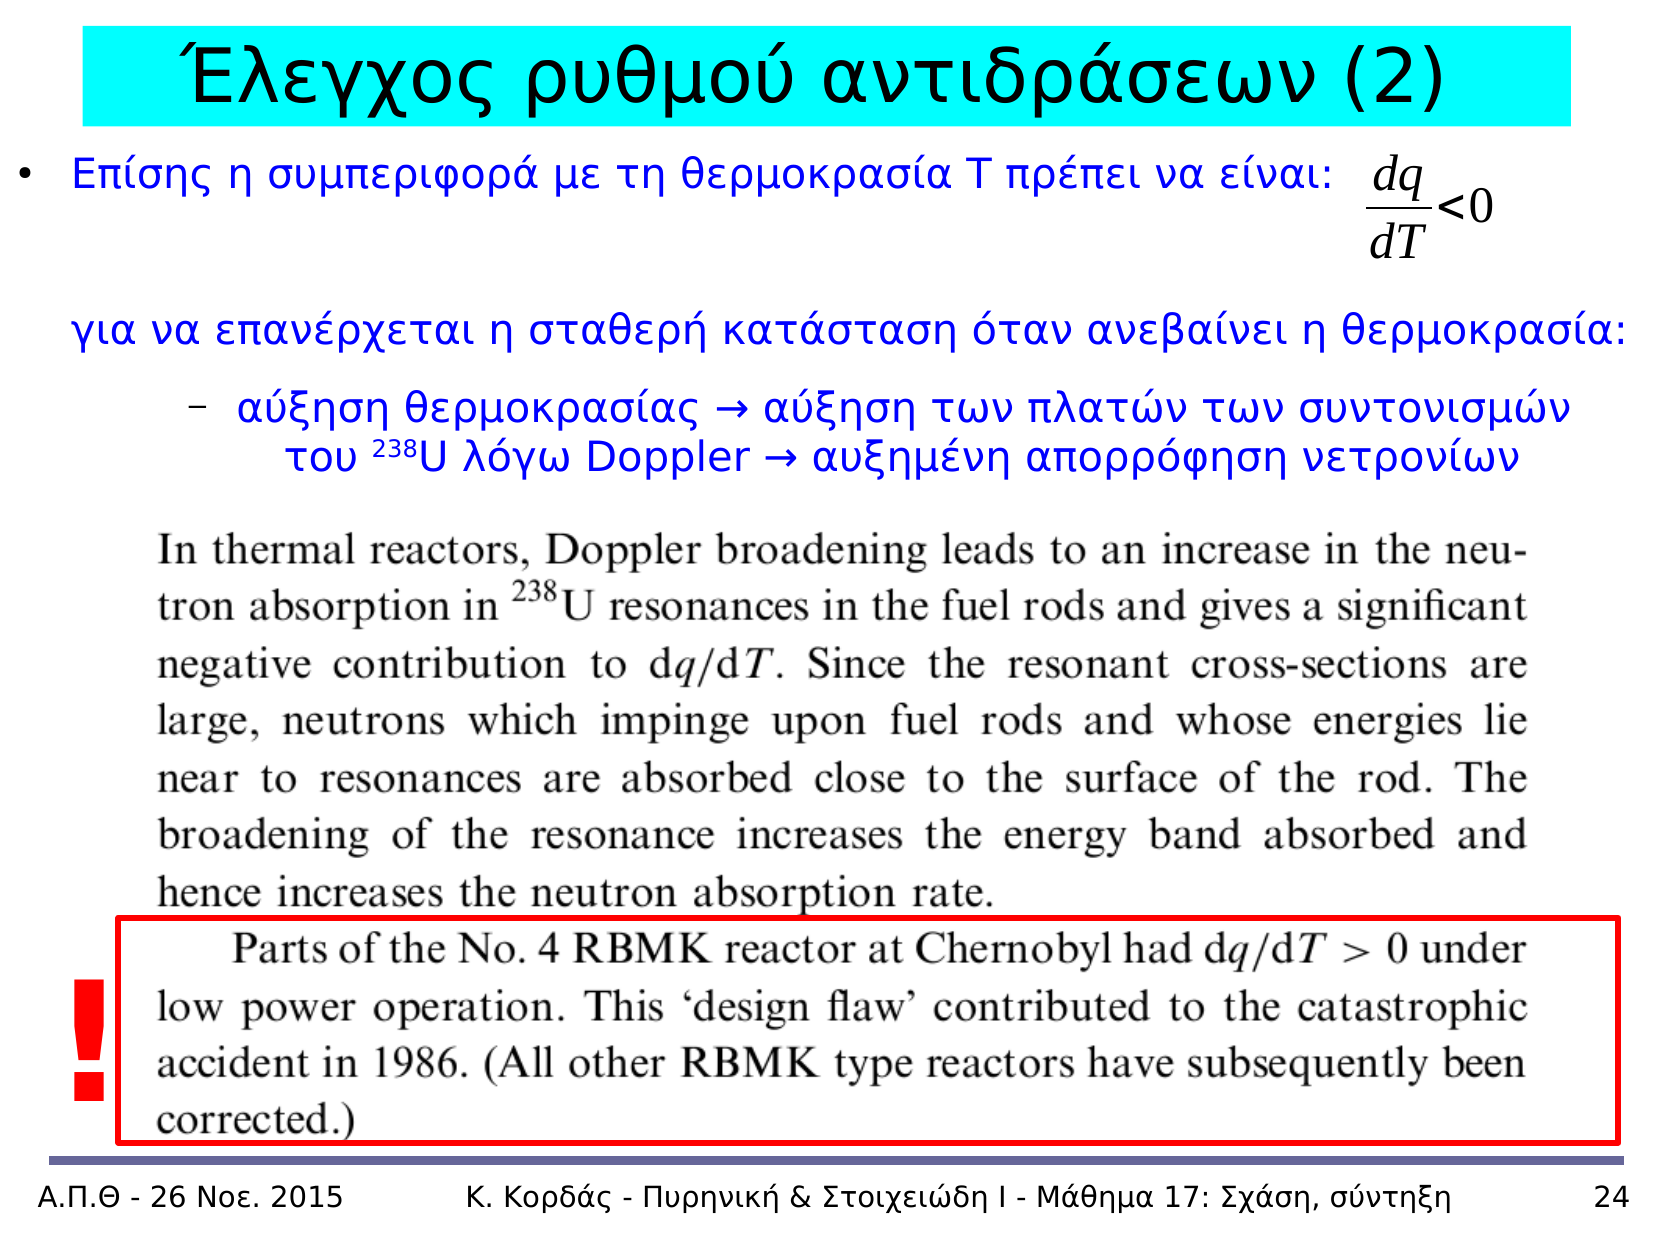

# Έλεγχος ρυθμού αντιδράσεων (2)
Επίσης η συμπεριφορά με τη θερμοκρασία Τ πρέπει να είναι:
για να επανέρχεται η σταθερή κατάσταση όταν ανεβαίνει η θερμοκρασία:
αύξηση θερμοκρασίας → αύξηση των πλατών των συντονισμών του 238U λόγω Doppler → αυξημένη απορρόφηση νετρονίων
!
Α.Π.Θ - 26 Νοε. 2015
Κ. Κορδάς - Πυρηνική & Στοιχειώδη Ι - Μάθημα 17: Σχάση, σύντηξη
24